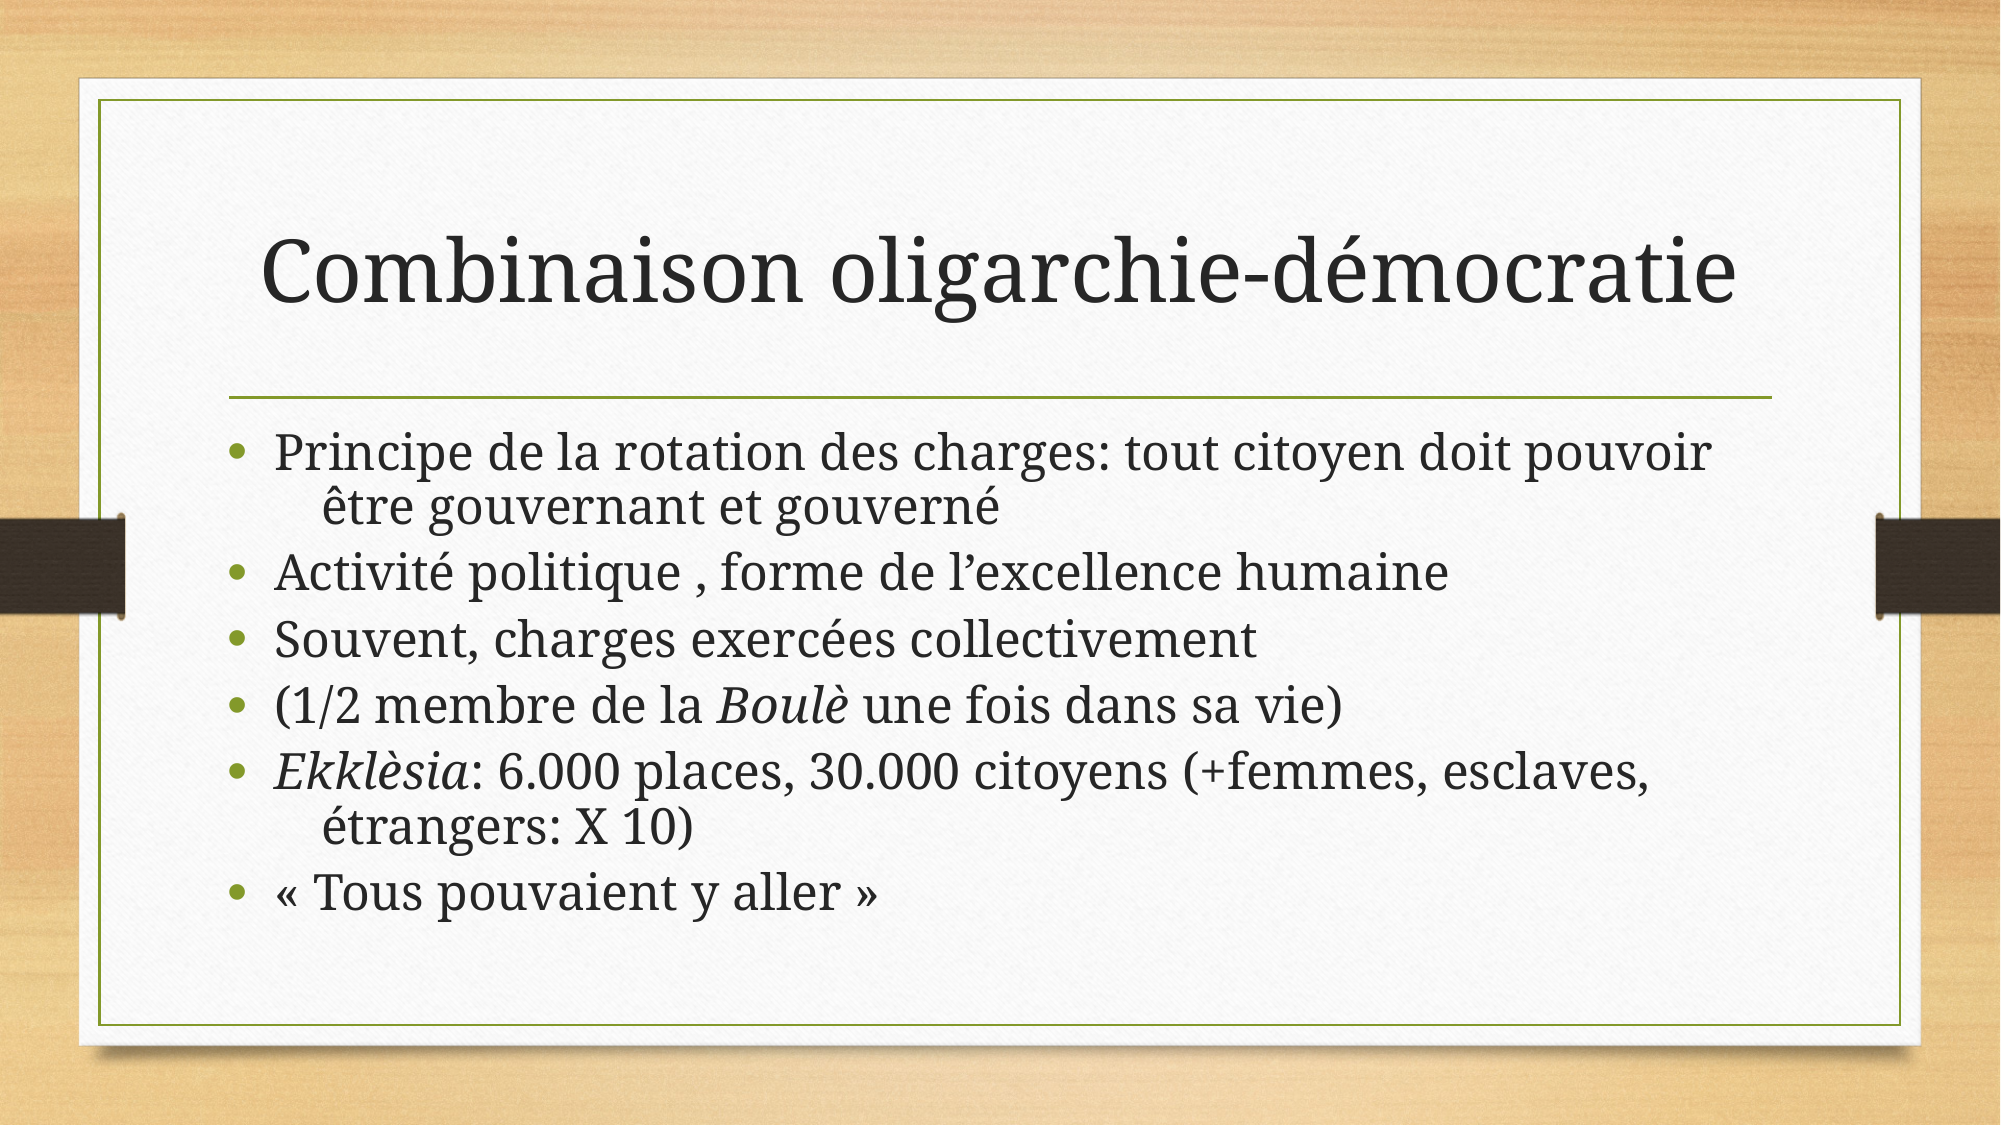

# Combinaison oligarchie-démocratie
Principe de la rotation des charges: tout citoyen doit pouvoir être gouvernant et gouverné
Activité politique , forme de l’excellence humaine
Souvent, charges exercées collectivement
(1/2 membre de la Boulè une fois dans sa vie)
Ekklèsia: 6.000 places, 30.000 citoyens (+femmes, esclaves, étrangers: X 10)
« Tous pouvaient y aller »